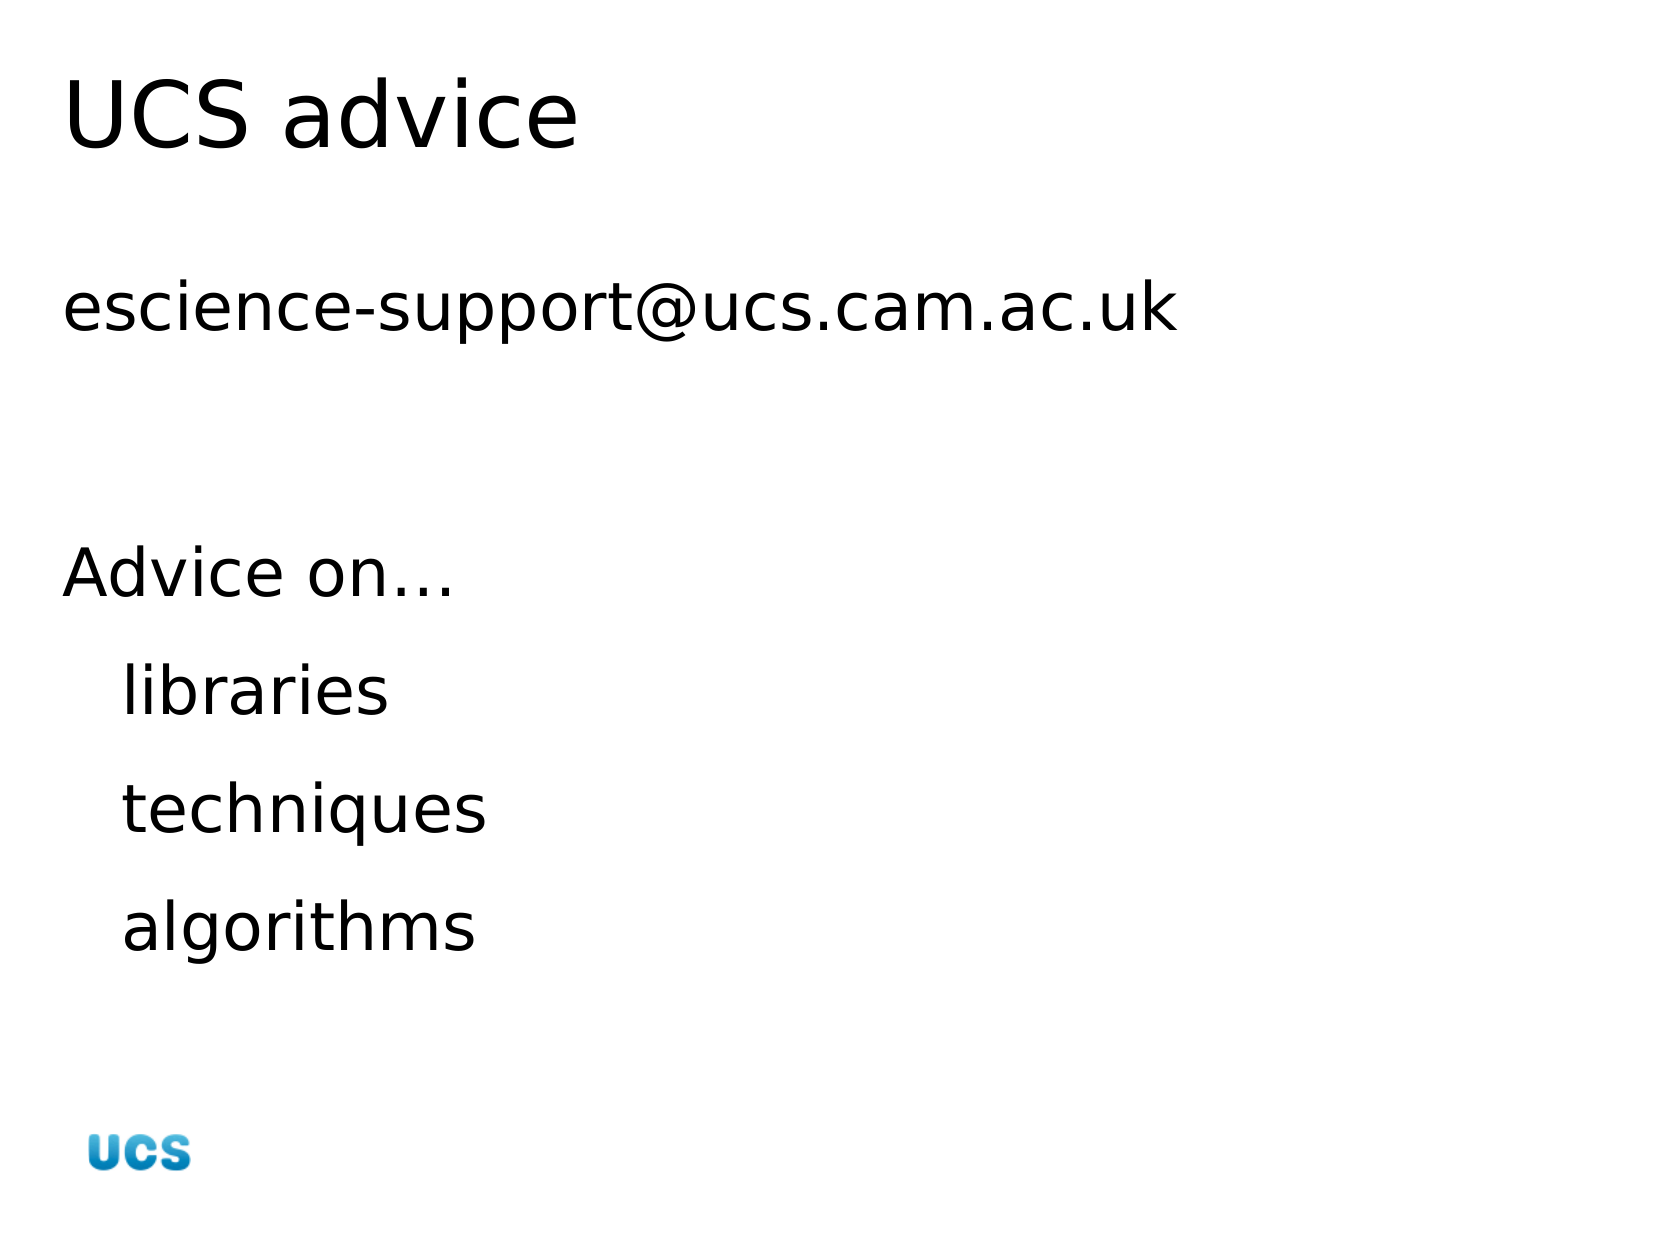

UCS advice
escience-support@ucs.cam.ac.uk
Advice on…
libraries
techniques
algorithms